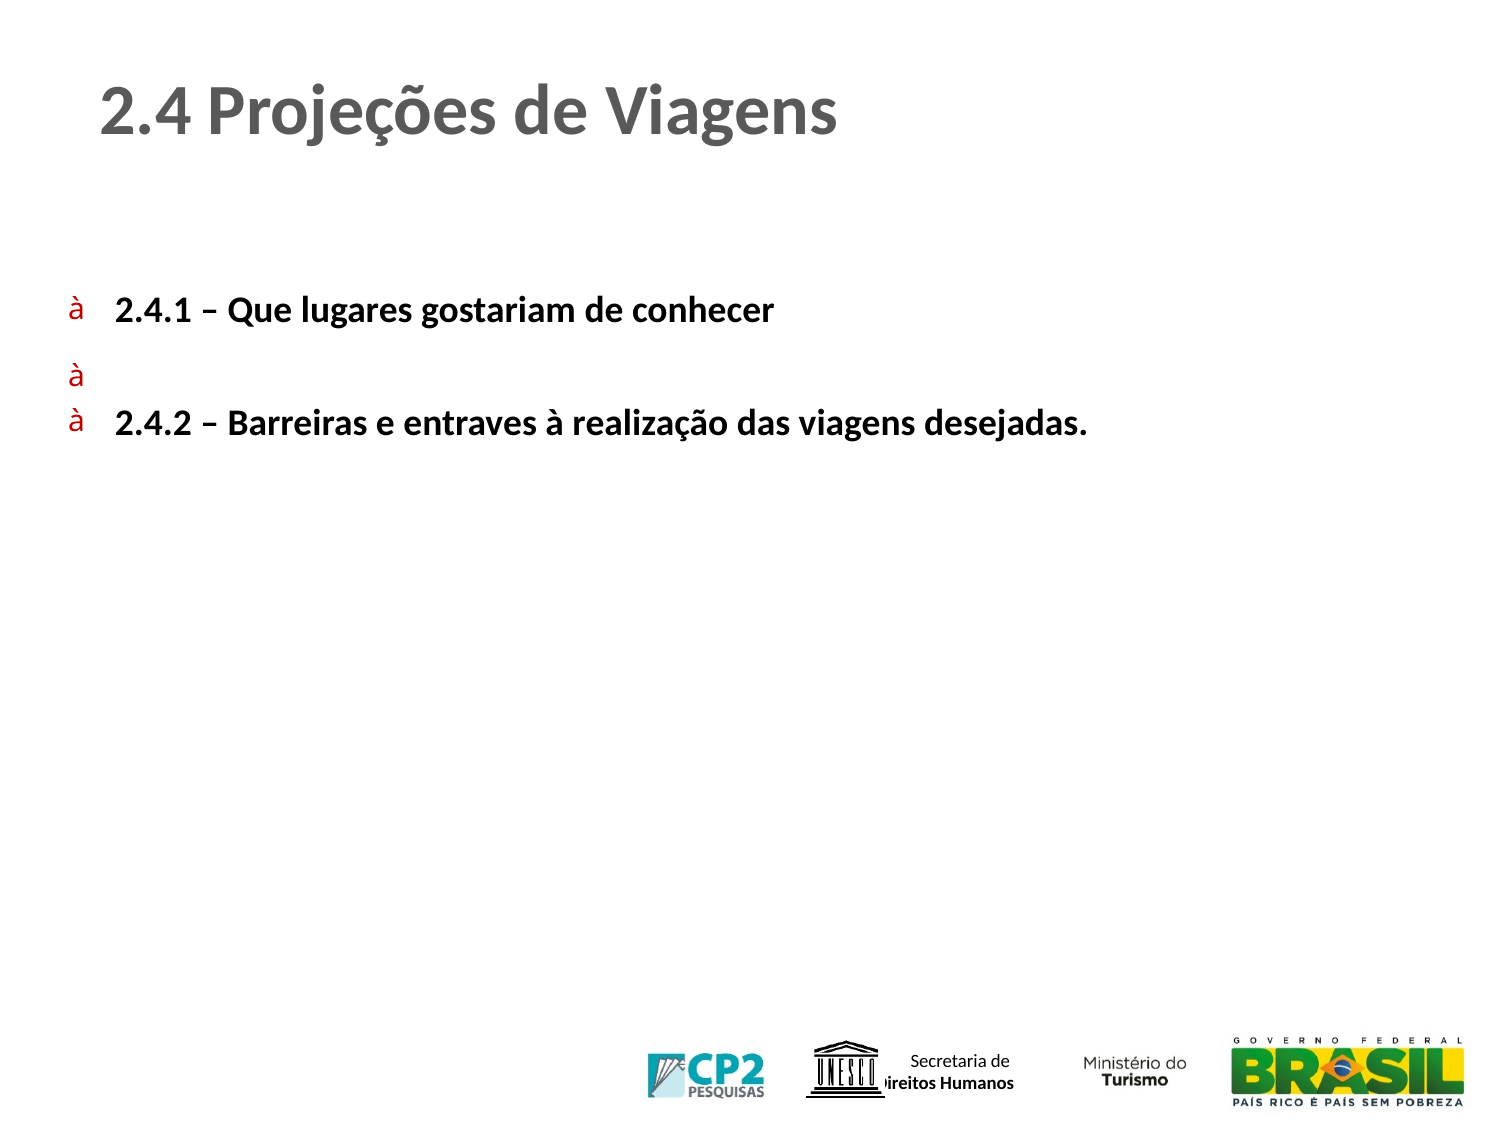

# 2.4 Projeções de Viagens
2.4.1 – Que lugares gostariam de conhecer
2.4.2 – Barreiras e entraves à realização das viagens desejadas.